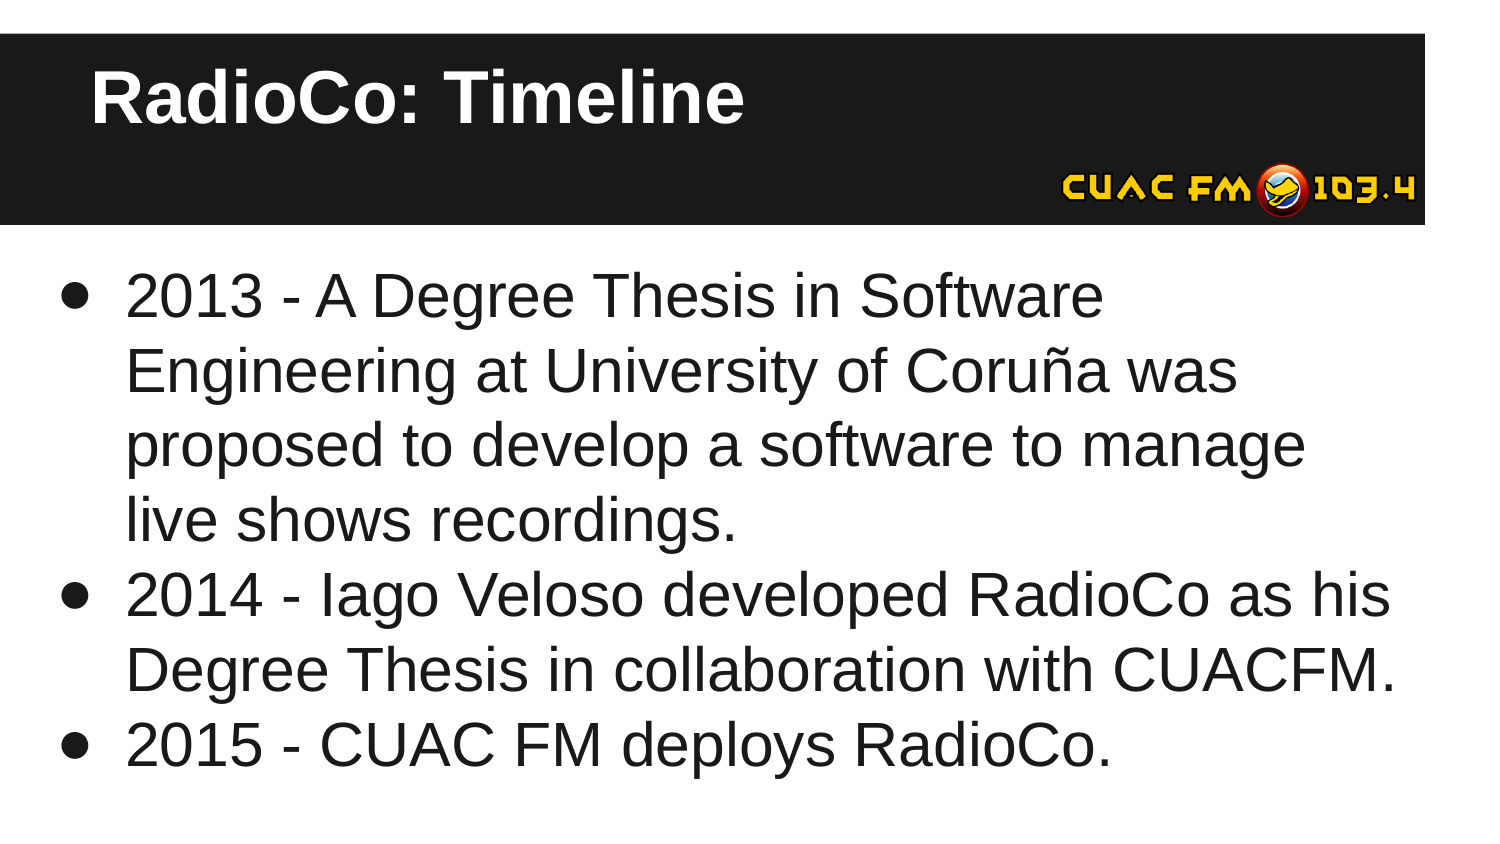

# RadioCo: Timeline
2013 - A Degree Thesis in Software Engineering at University of Coruña was proposed to develop a software to manage live shows recordings.
2014 - Iago Veloso developed RadioCo as his Degree Thesis in collaboration with CUACFM.
2015 - CUAC FM deploys RadioCo.